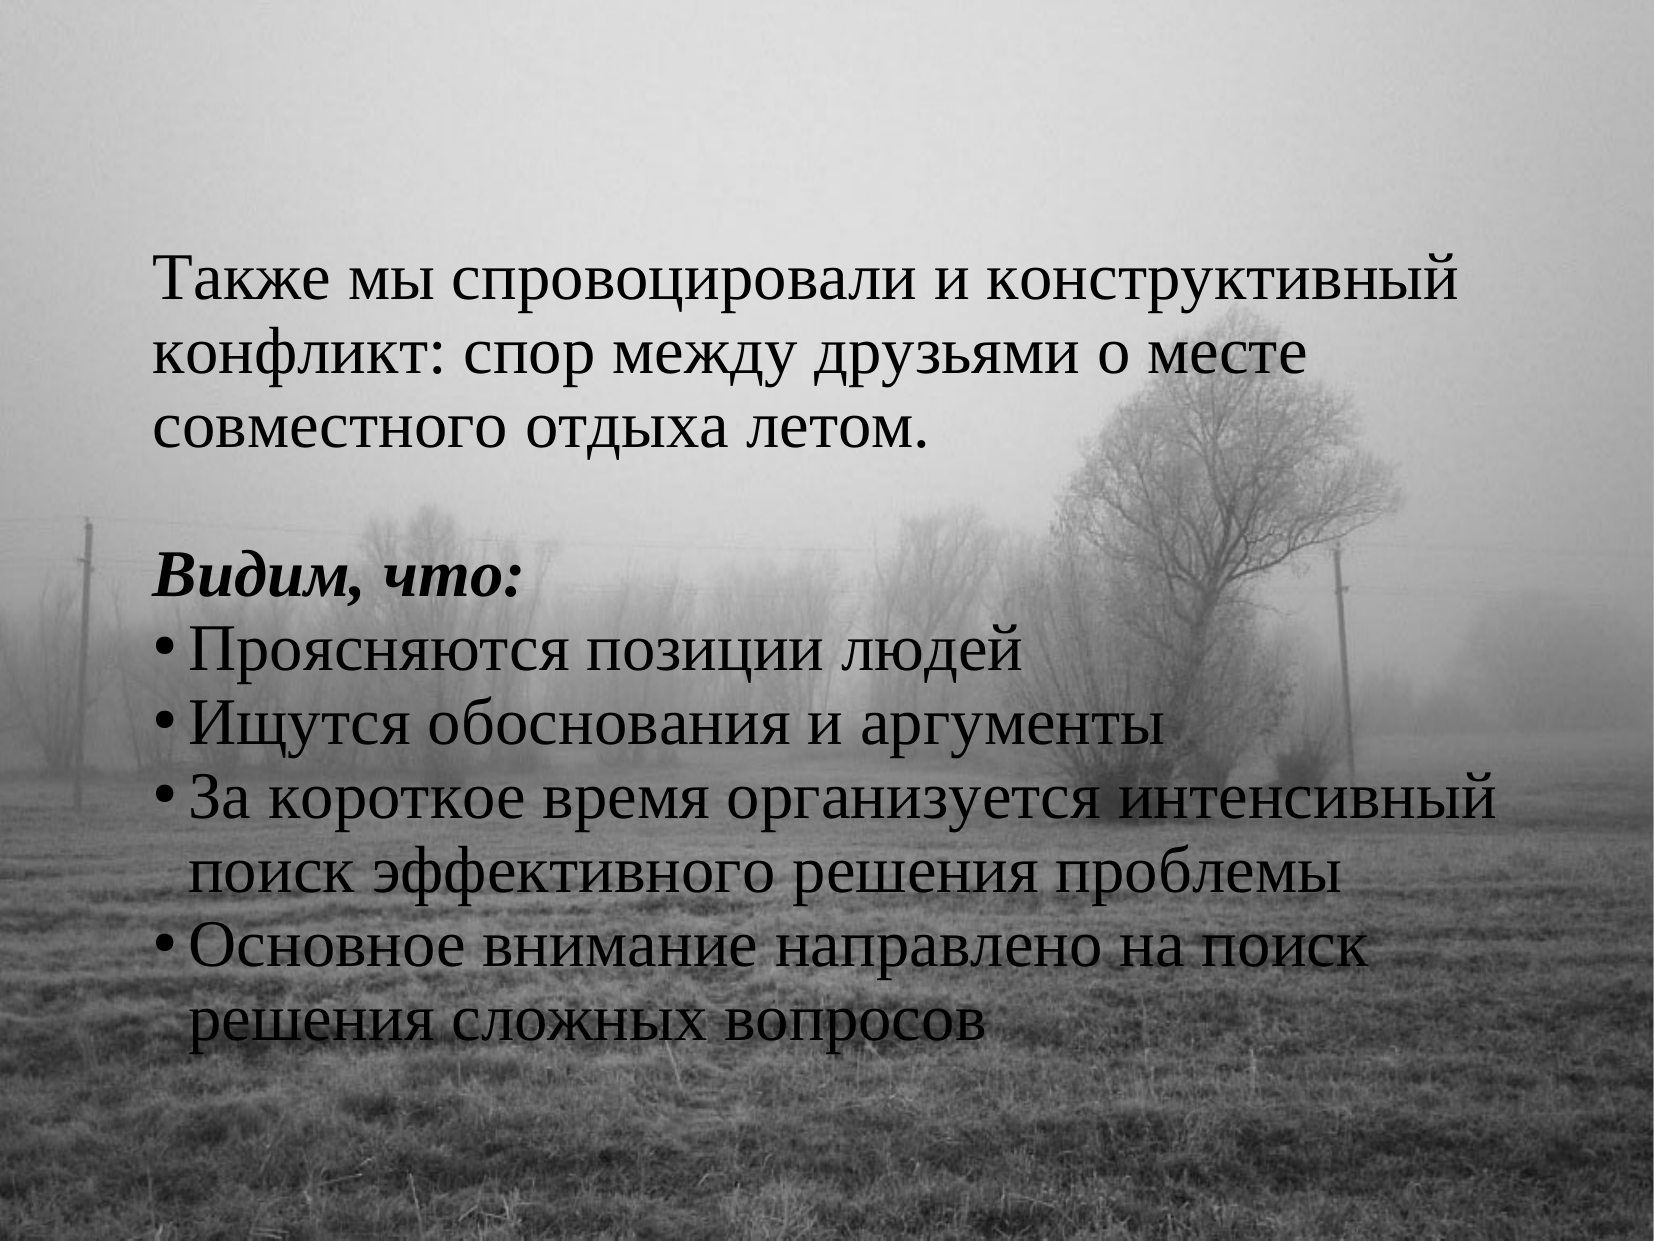

# Также мы спровоцировали и конструктивный конфликт: спор между друзьями о месте совместного отдыха летом.
Видим, что:
Проясняются позиции людей
Ищутся обоснования и аргументы
За короткое время организуется интенсивный поиск эффективного решения проблемы
Основное внимание направлено на поиск решения сложных вопросов